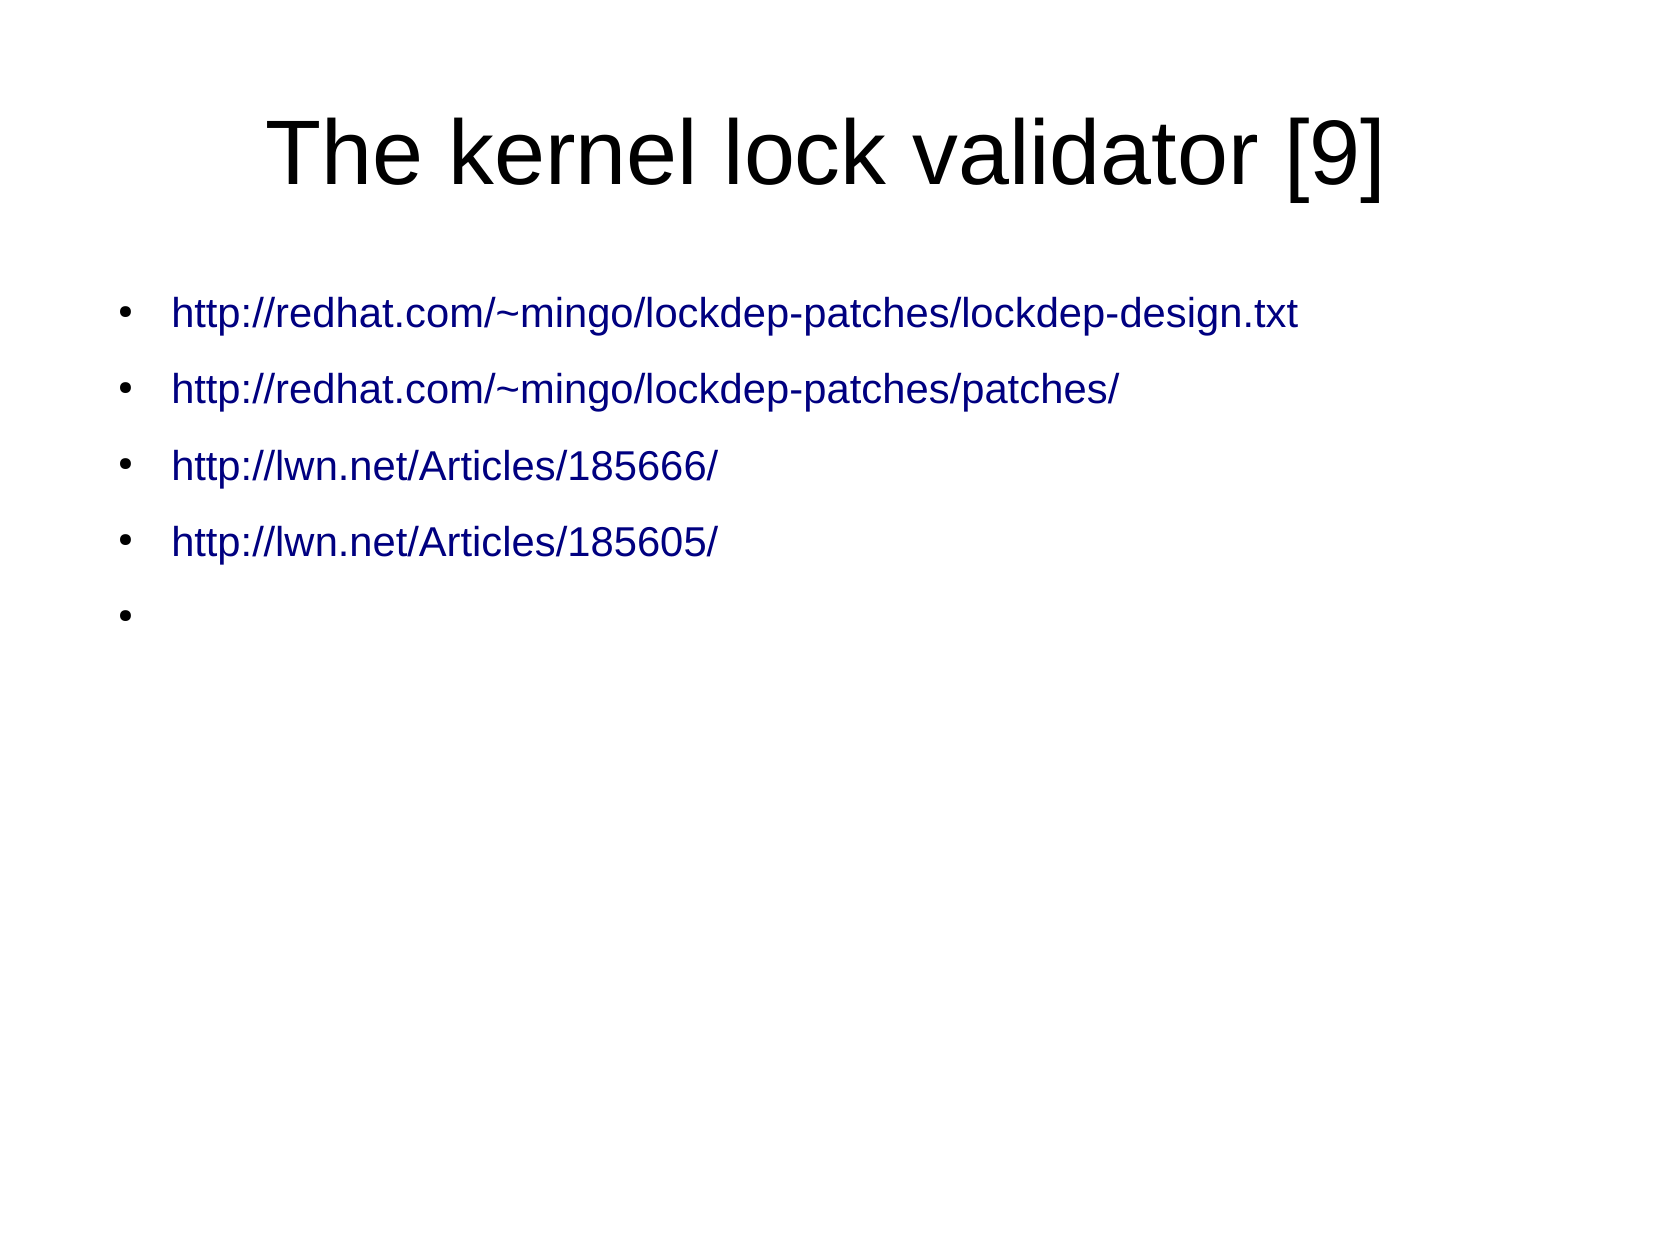

# The kernel lock validator [9]
http://redhat.com/~mingo/lockdep-patches/lockdep-design.txt
http://redhat.com/~mingo/lockdep-patches/patches/
http://lwn.net/Articles/185666/
http://lwn.net/Articles/185605/